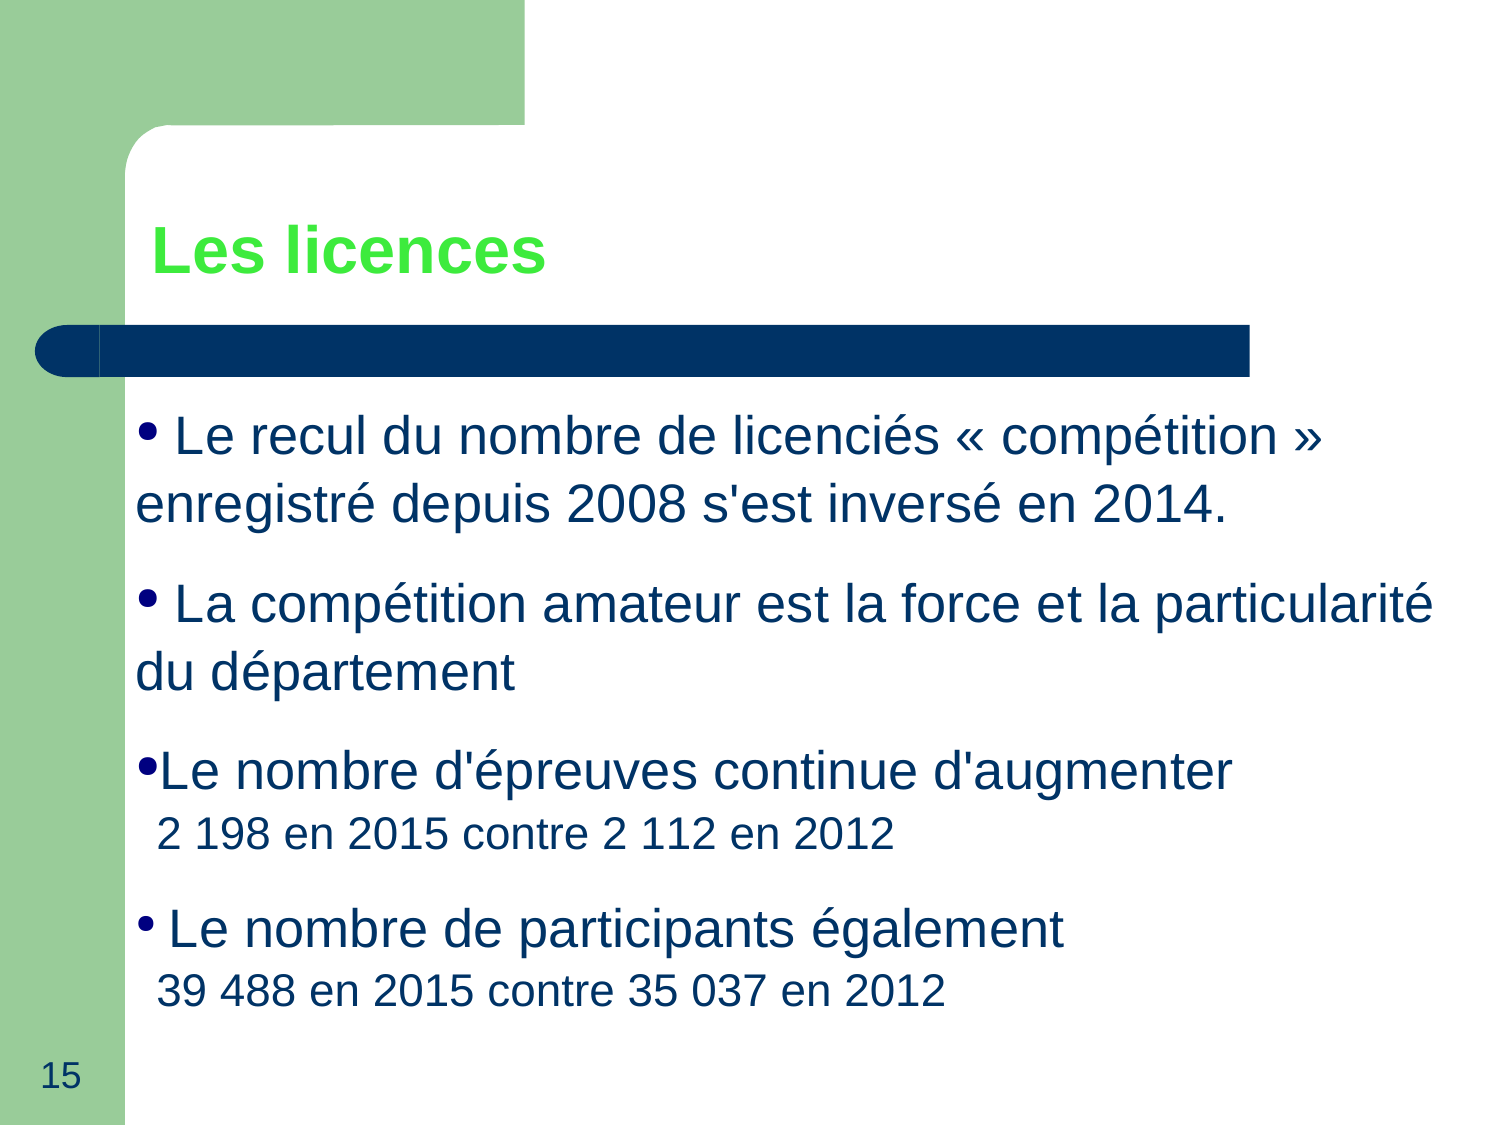

Les licences
# Le recul du nombre de licenciés « compétition » enregistré depuis 2008 s'est inversé en 2014.
 La compétition amateur est la force et la particularité du département
Le nombre d'épreuves continue d'augmenter
2 198 en 2015 contre 2 112 en 2012
 Le nombre de participants également
39 488 en 2015 contre 35 037 en 2012
15